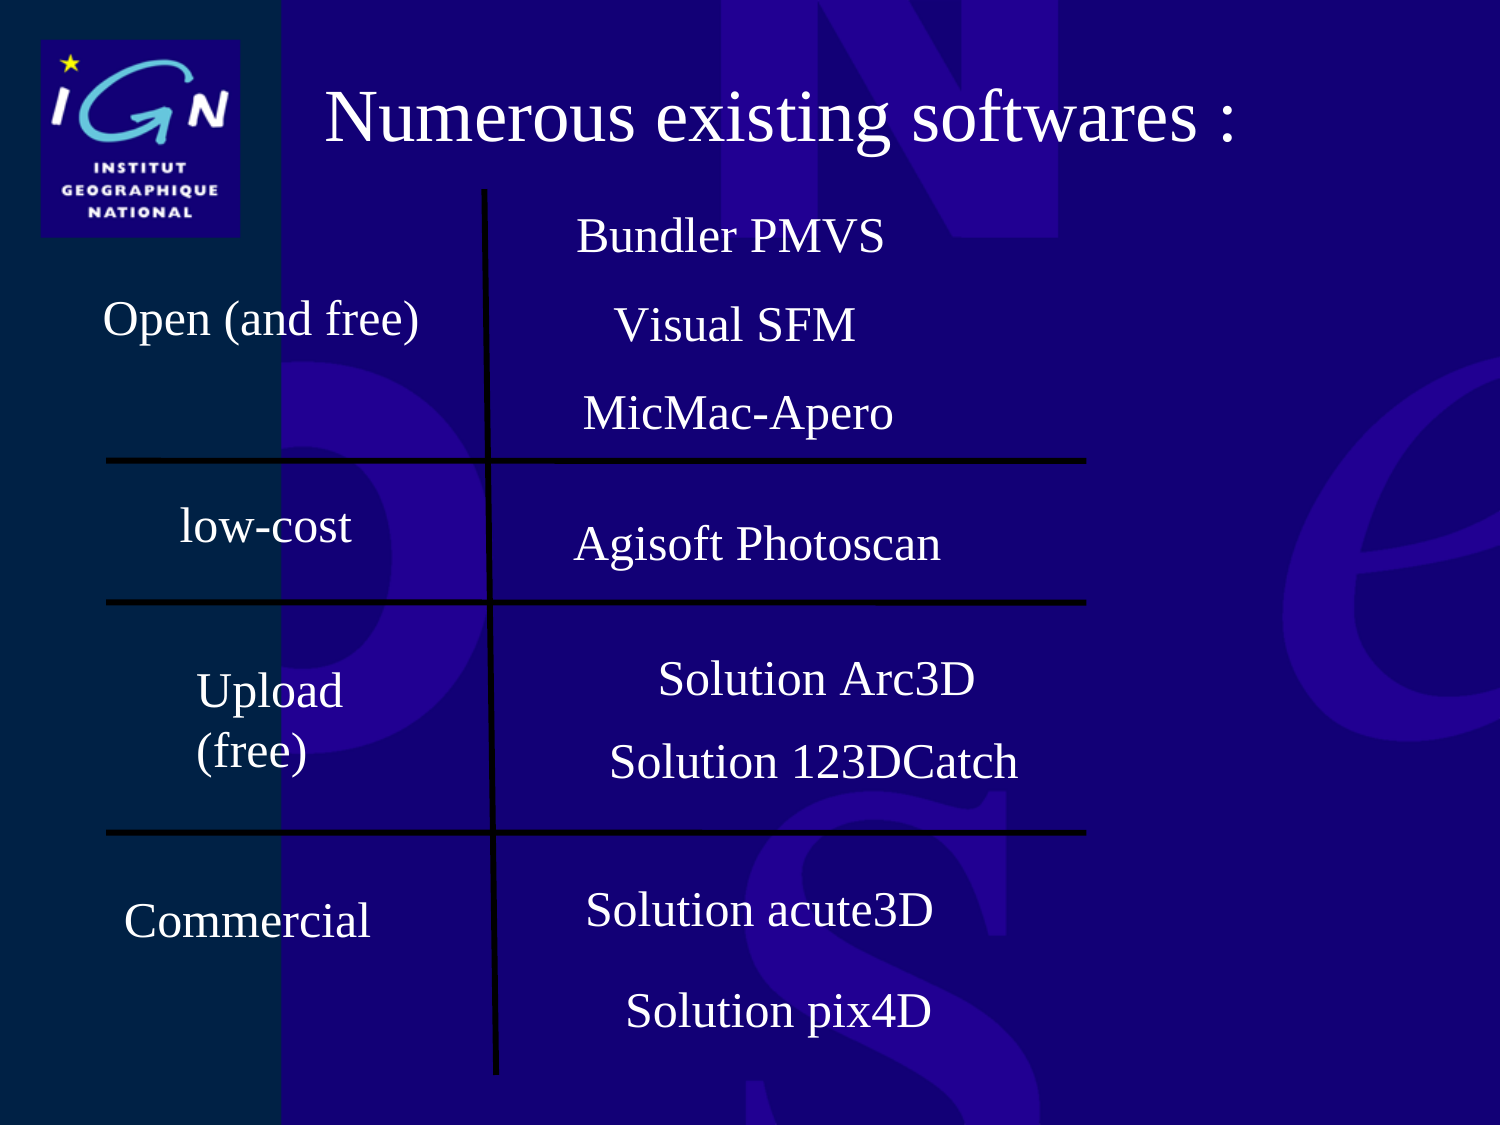

Numerous existing softwares :
Bundler PMVS
Open (and free)
Visual SFM
MicMac-Apero
low-cost
Agisoft Photoscan
Solution Arc3D
Upload
(free)
Solution 123DCatch
Solution acute3D
Commercial
Solution pix4D